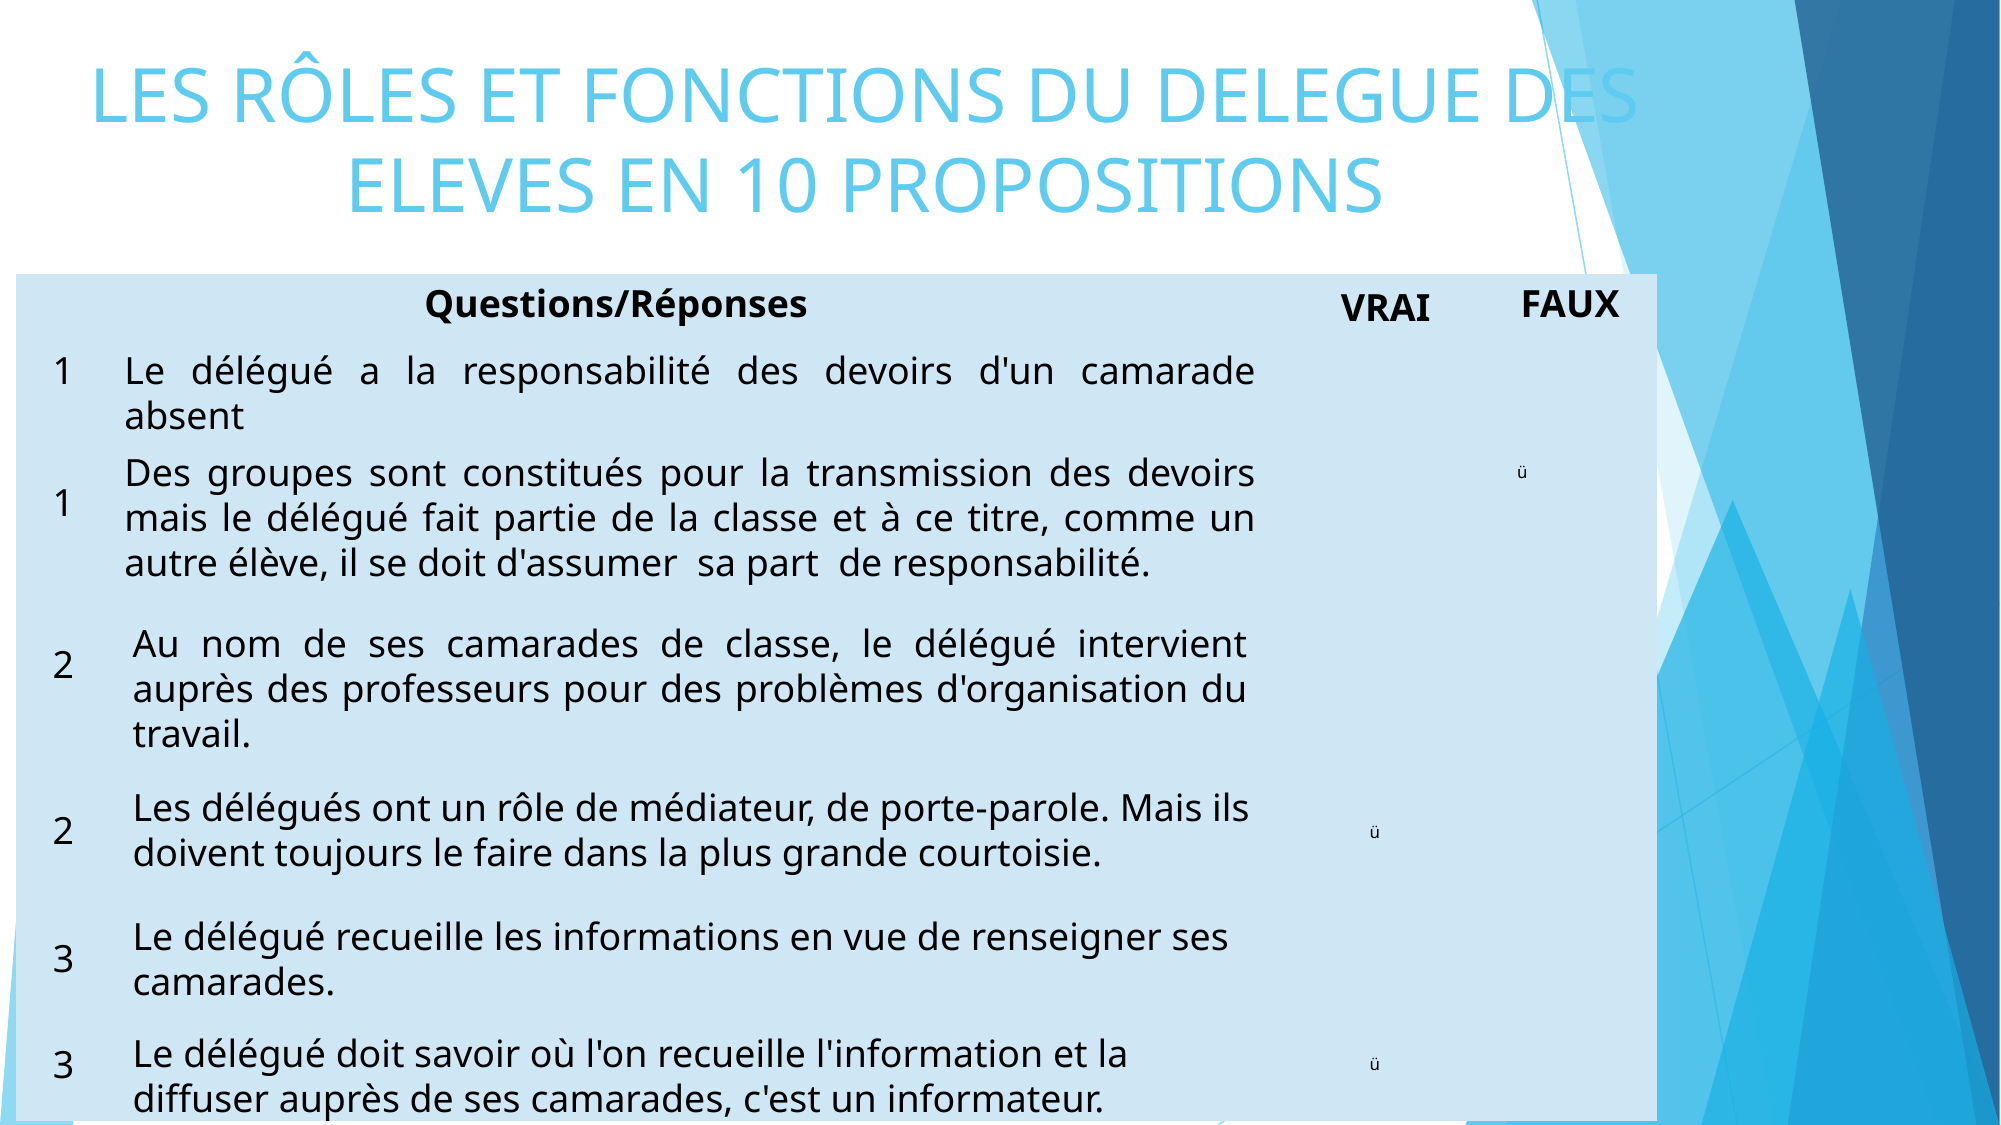

# LES RÔLES ET FONCTIONS DU DELEGUE DES ELEVES EN 10 PROPOSITIONS
Questions/Réponses
FAUX
| | | | |
| --- | --- | --- | --- |
| | | | |
| | | | |
| | | | |
| | | | |
| | | | |
| | | | |
VRAI
1
Le délégué a la responsabilité des devoirs d'un camarade absent
Des groupes sont constitués pour la transmission des devoirs mais le délégué fait partie de la classe et à ce titre, comme un autre élève, il se doit d'assumer sa part de responsabilité.
1
Au nom de ses camarades de classe, le délégué intervient auprès des professeurs pour des problèmes d'organisation du travail.
2
Les délégués ont un rôle de médiateur, de porte-parole. Mais ils doivent toujours le faire dans la plus grande courtoisie.
2
Le délégué recueille les informations en vue de renseigner ses camarades.
3
Le délégué doit savoir où l'on recueille l'information et la diffuser auprès de ses camarades, c'est un informateur.
3